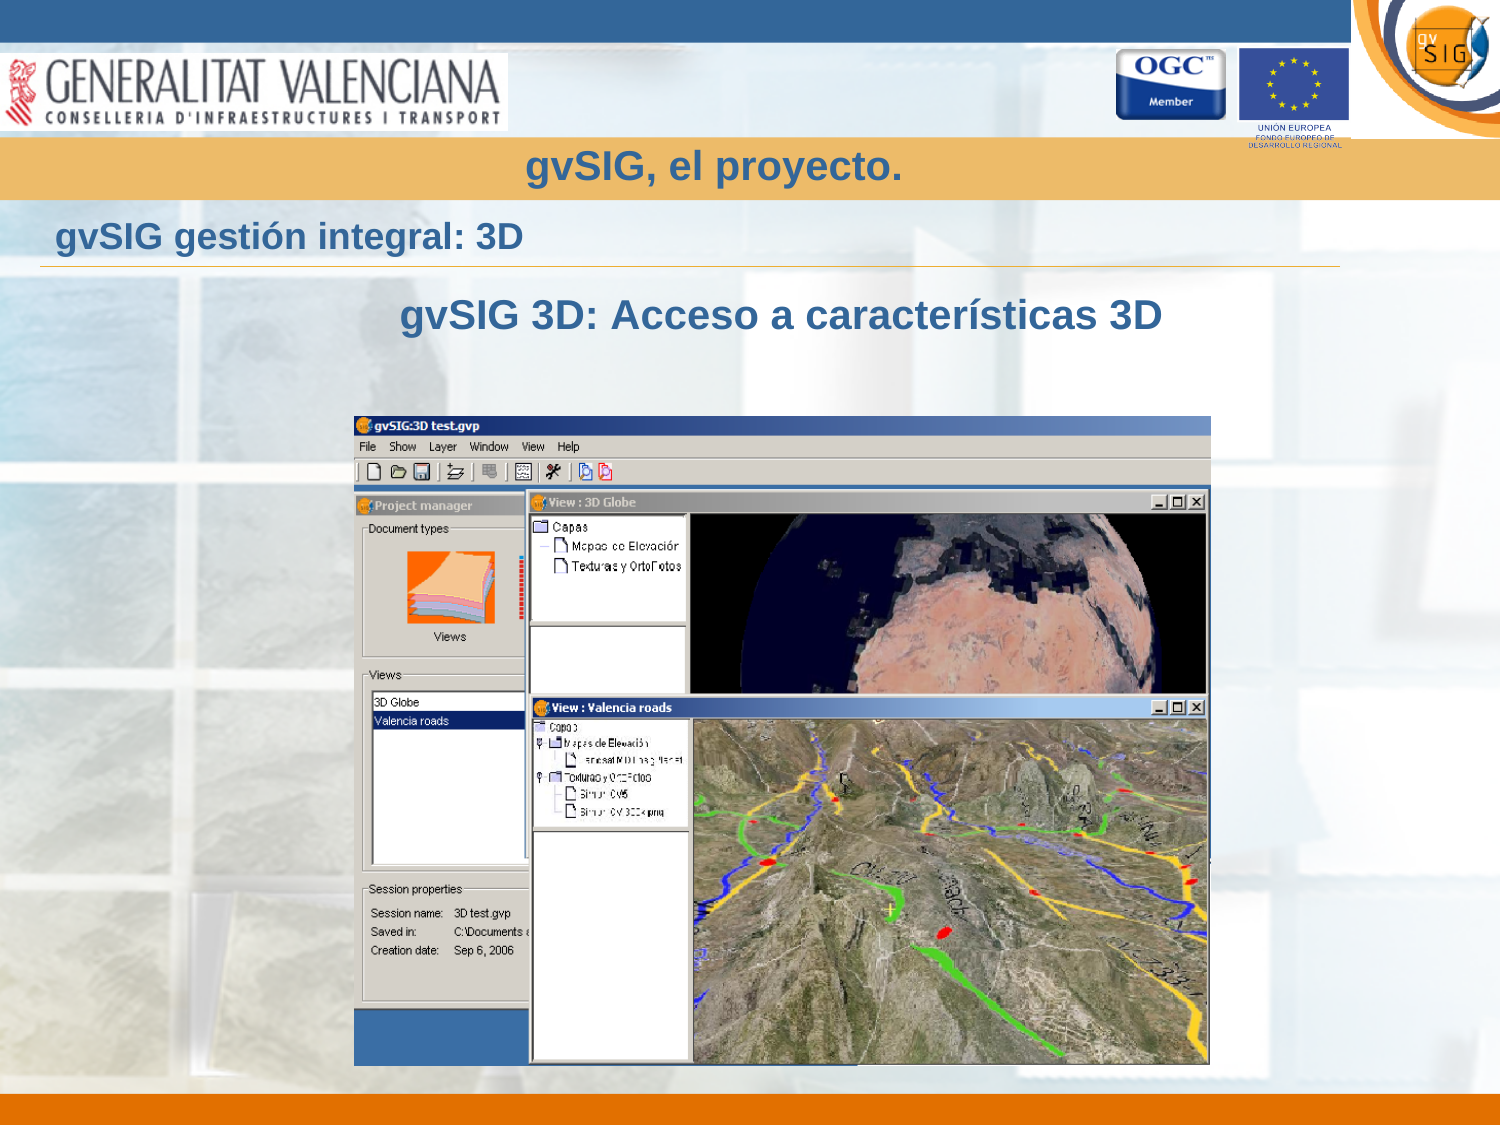

gvSIG, el proyecto.
gvSIG gestión integral: 3D
gvSIG 3D: Acceso a características 3D